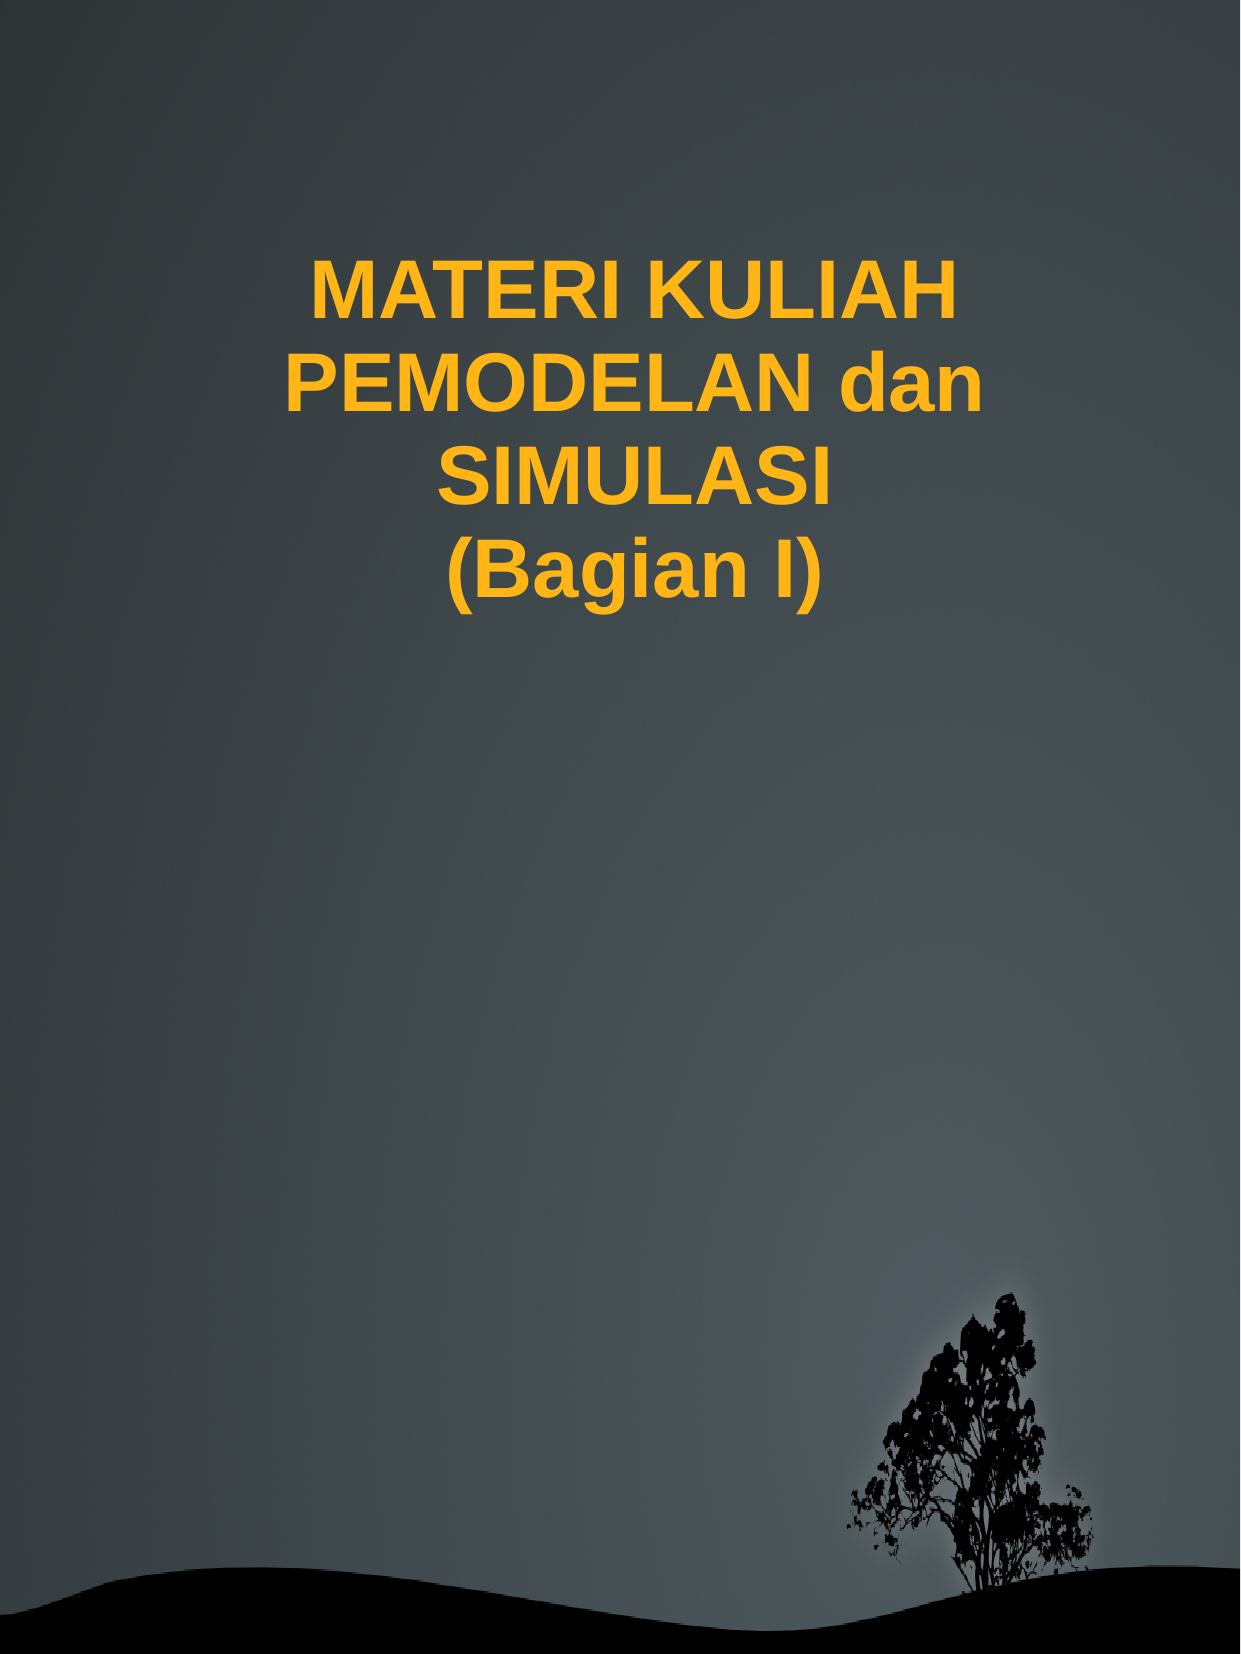

MATERI KULIAH
PEMODELAN dan SIMULASI
(Bagian I)